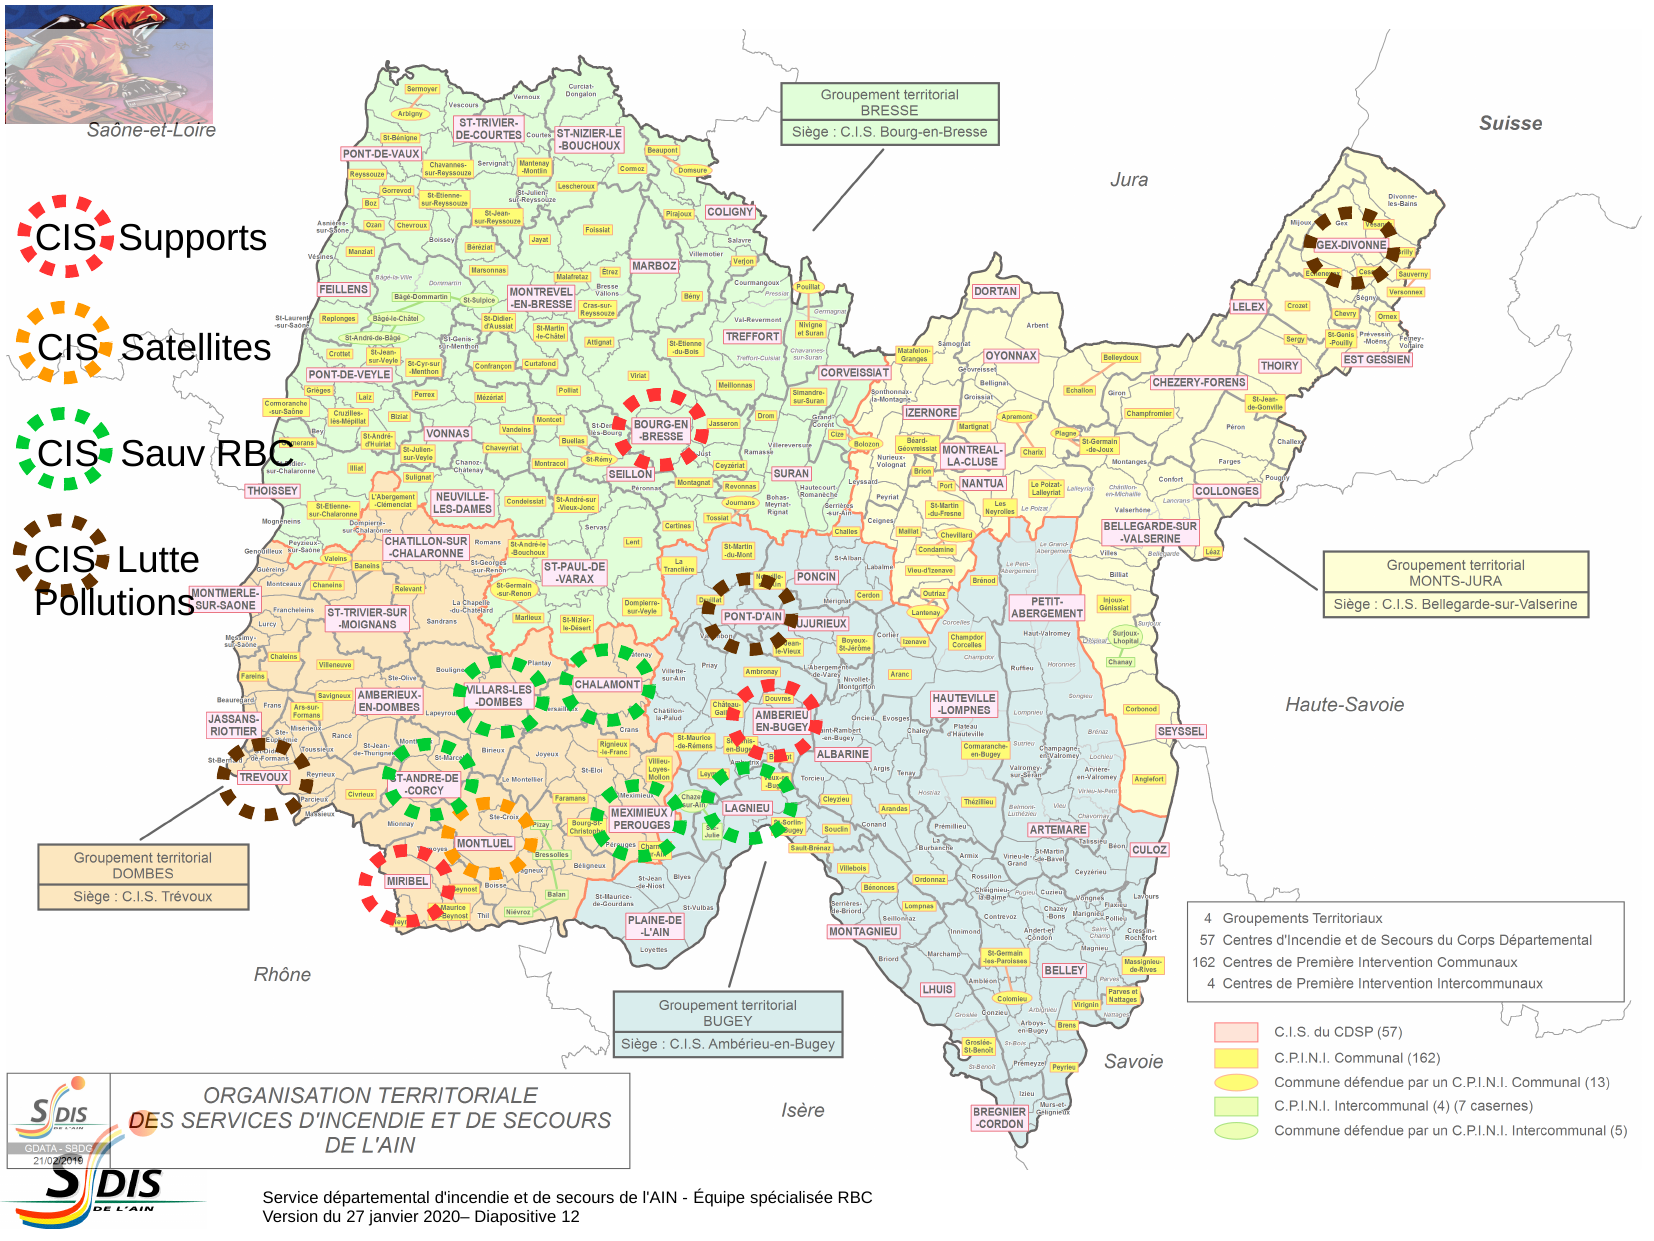

CIS Supports
CIS Satellites
CIS Sauv RBC
CIS Lutte Pollutions